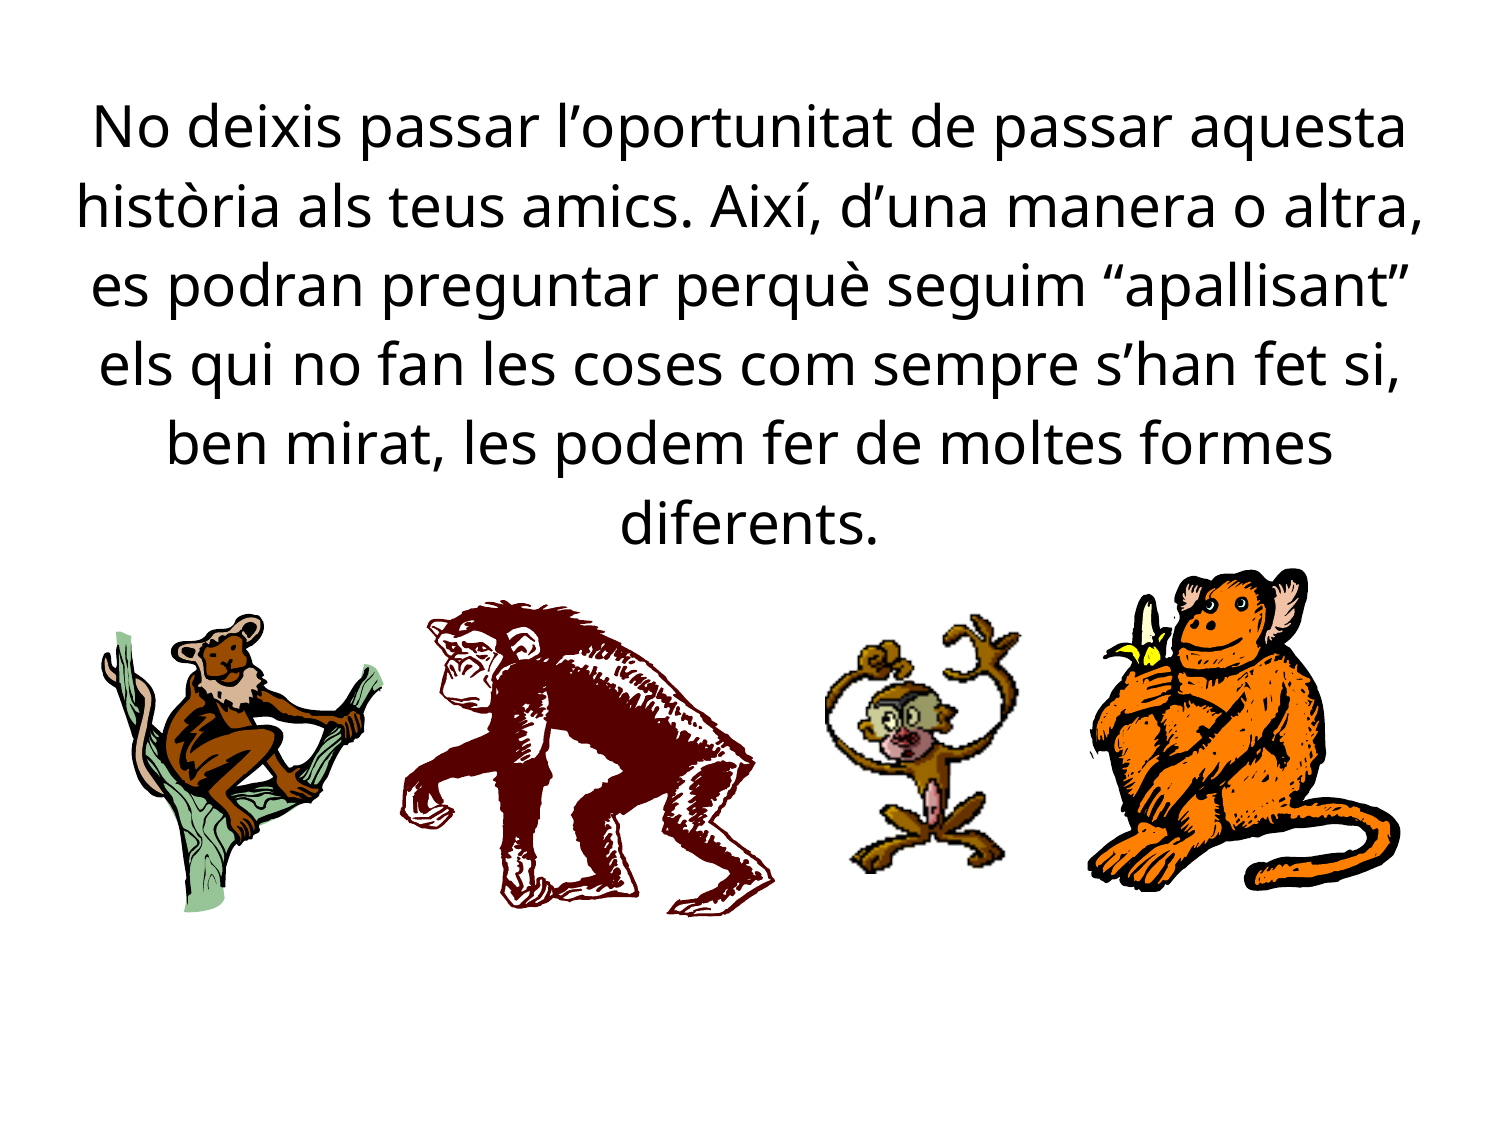

No deixis passar l’oportunitat de passar aquesta història als teus amics. Així, d’una manera o altra, es podran preguntar perquè seguim “apallisant” els qui no fan les coses com sempre s’han fet si, ben mirat, les podem fer de moltes formes diferents.